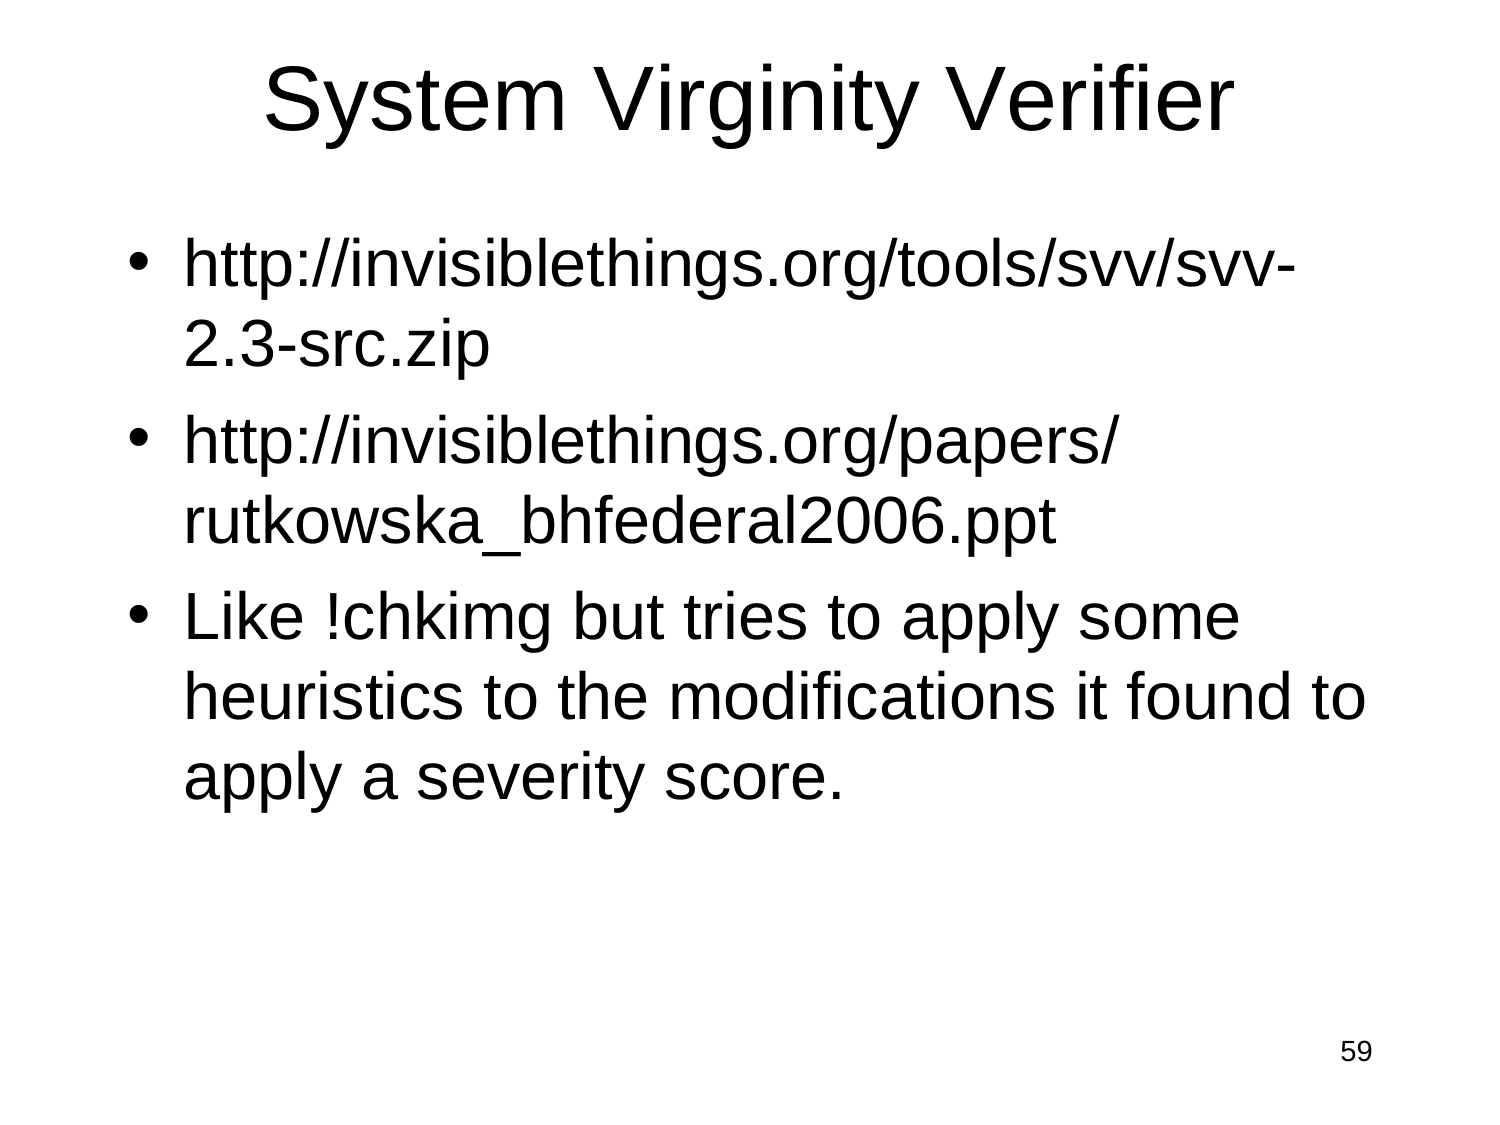

# System Virginity Verifier
http://invisiblethings.org/tools/svv/svv-2.3-src.zip
http://invisiblethings.org/papers/rutkowska_bhfederal2006.ppt
Like !chkimg but tries to apply some heuristics to the modifications it found to apply a severity score.